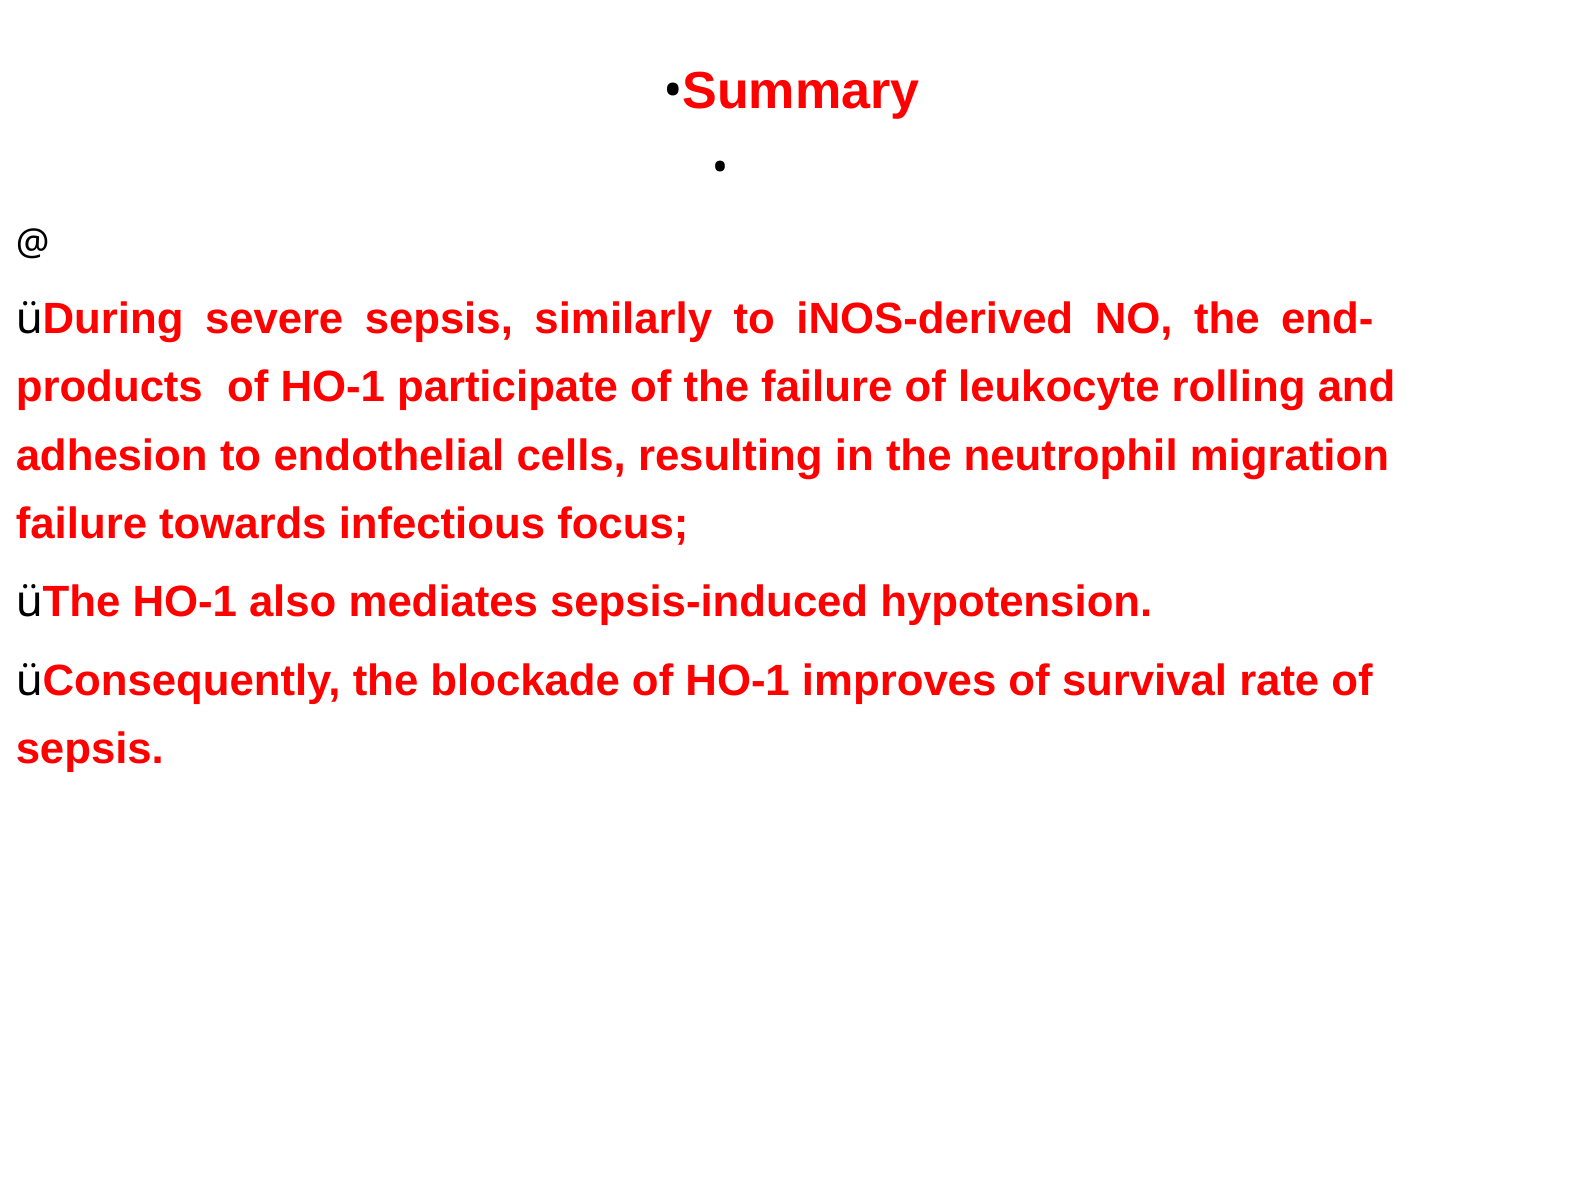

Summary
During severe sepsis, similarly to iNOS-derived NO, the end-	products of HO-1 participate of the failure of leukocyte rolling and 	adhesion to endothelial cells, resulting in the neutrophil migration 	failure towards infectious focus;
The HO-1 also mediates sepsis-induced hypotension.
Consequently, the blockade of HO-1 improves of survival rate of 	sepsis.